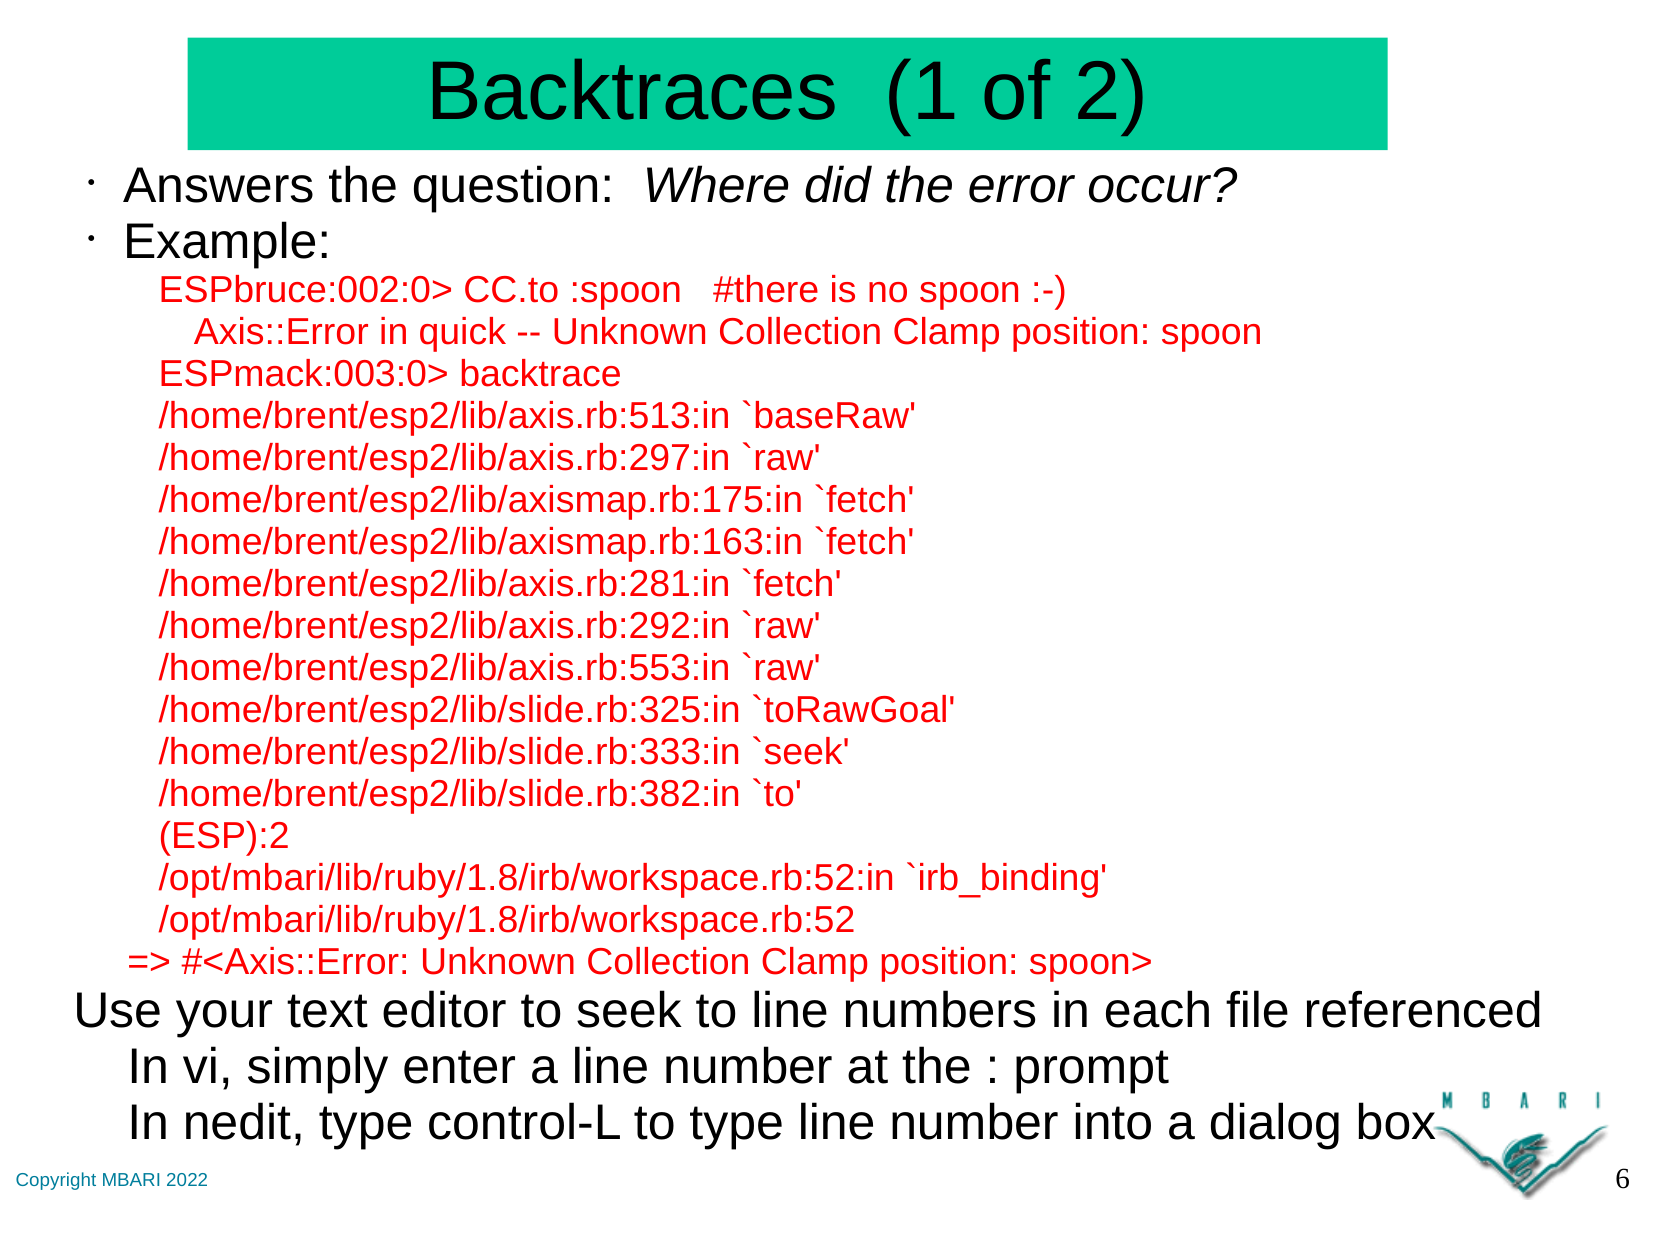

Backtraces (1 of 2)
Answers the question: Where did the error occur?
Example:
ESPbruce:002:0> CC.to :spoon #there is no spoon :-)
Axis::Error in quick -- Unknown Collection Clamp position: spoon
ESPmack:003:0> backtrace
/home/brent/esp2/lib/axis.rb:513:in `baseRaw'
/home/brent/esp2/lib/axis.rb:297:in `raw'
/home/brent/esp2/lib/axismap.rb:175:in `fetch'
/home/brent/esp2/lib/axismap.rb:163:in `fetch'
/home/brent/esp2/lib/axis.rb:281:in `fetch'
/home/brent/esp2/lib/axis.rb:292:in `raw'
/home/brent/esp2/lib/axis.rb:553:in `raw'
/home/brent/esp2/lib/slide.rb:325:in `toRawGoal'
/home/brent/esp2/lib/slide.rb:333:in `seek'
/home/brent/esp2/lib/slide.rb:382:in `to'
(ESP):2
/opt/mbari/lib/ruby/1.8/irb/workspace.rb:52:in `irb_binding'
/opt/mbari/lib/ruby/1.8/irb/workspace.rb:52
	=> #<Axis::Error: Unknown Collection Clamp position: spoon>
 Use your text editor to seek to line numbers in each file referenced
	In vi, simply enter a line number at the : prompt
	In nedit, type control-L to type line number into a dialog box